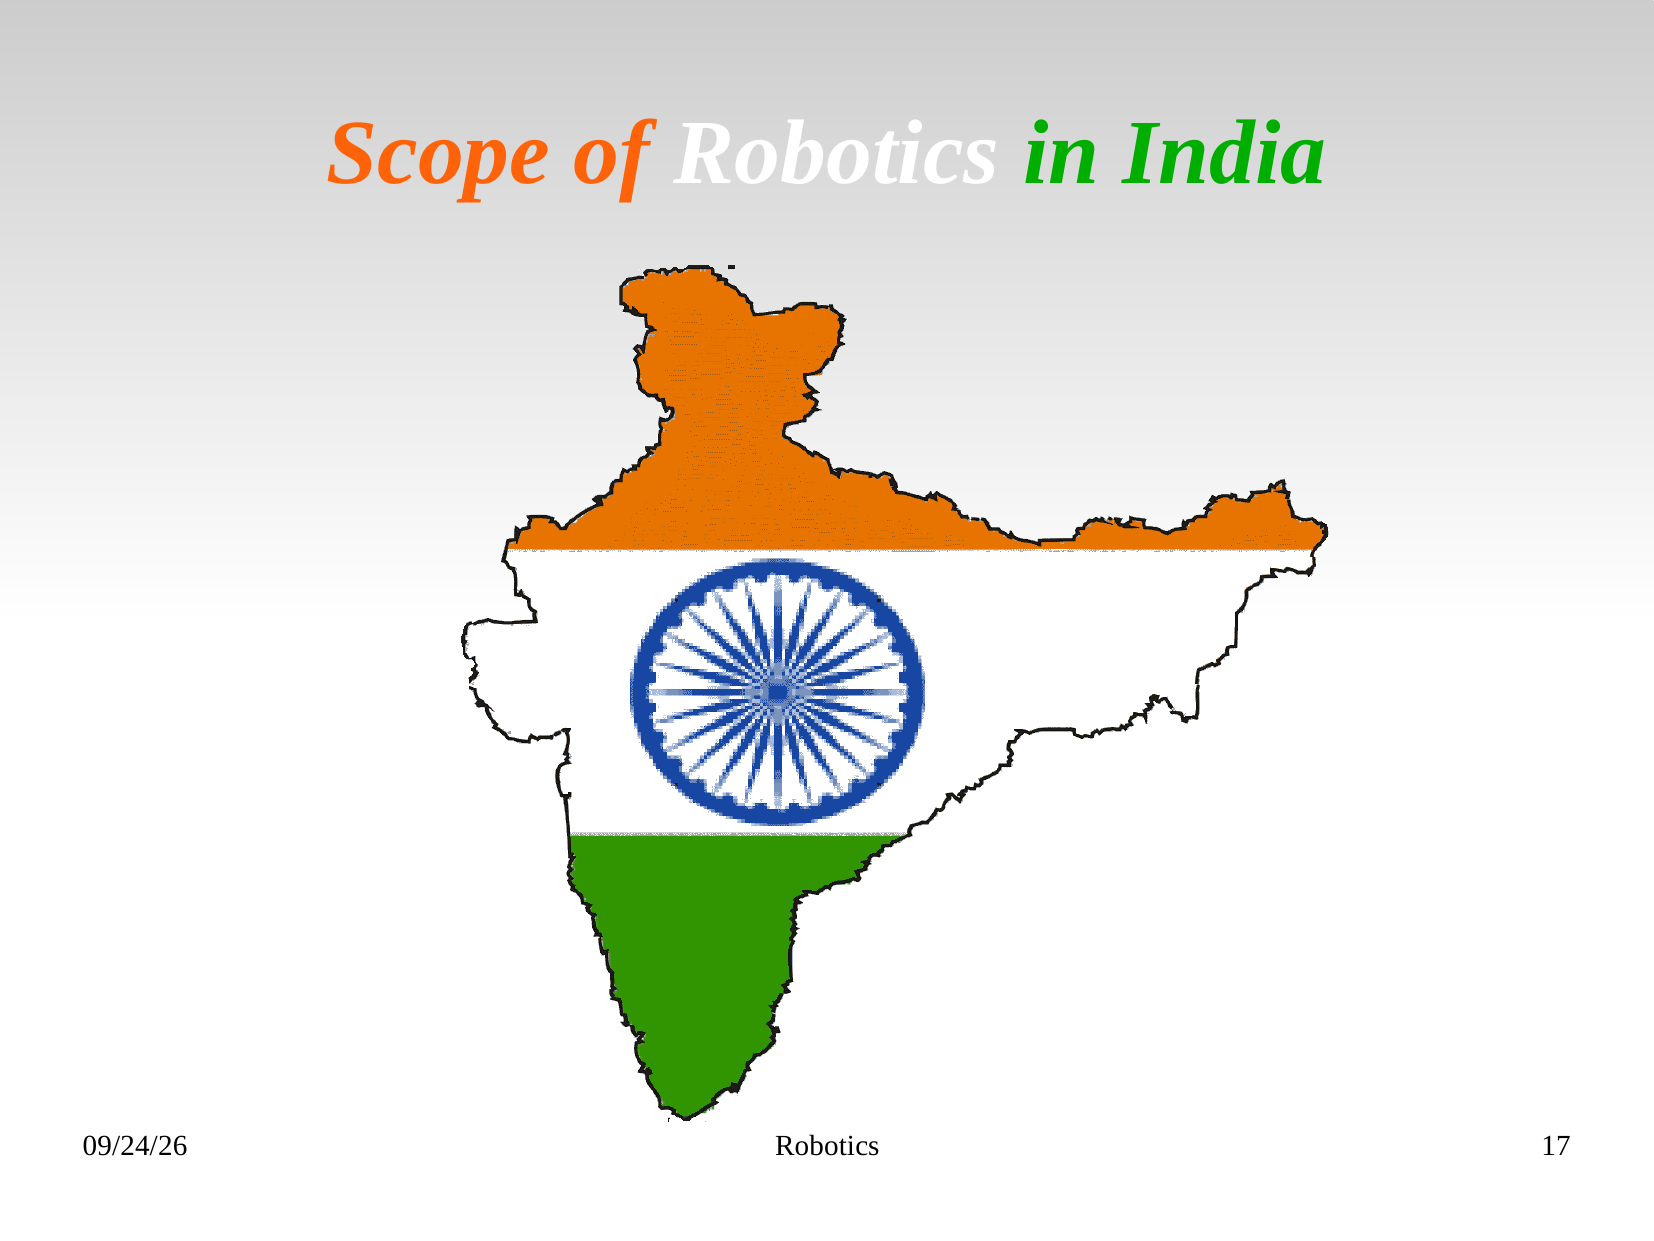

# Scope of Robotics in India
Robotics
17